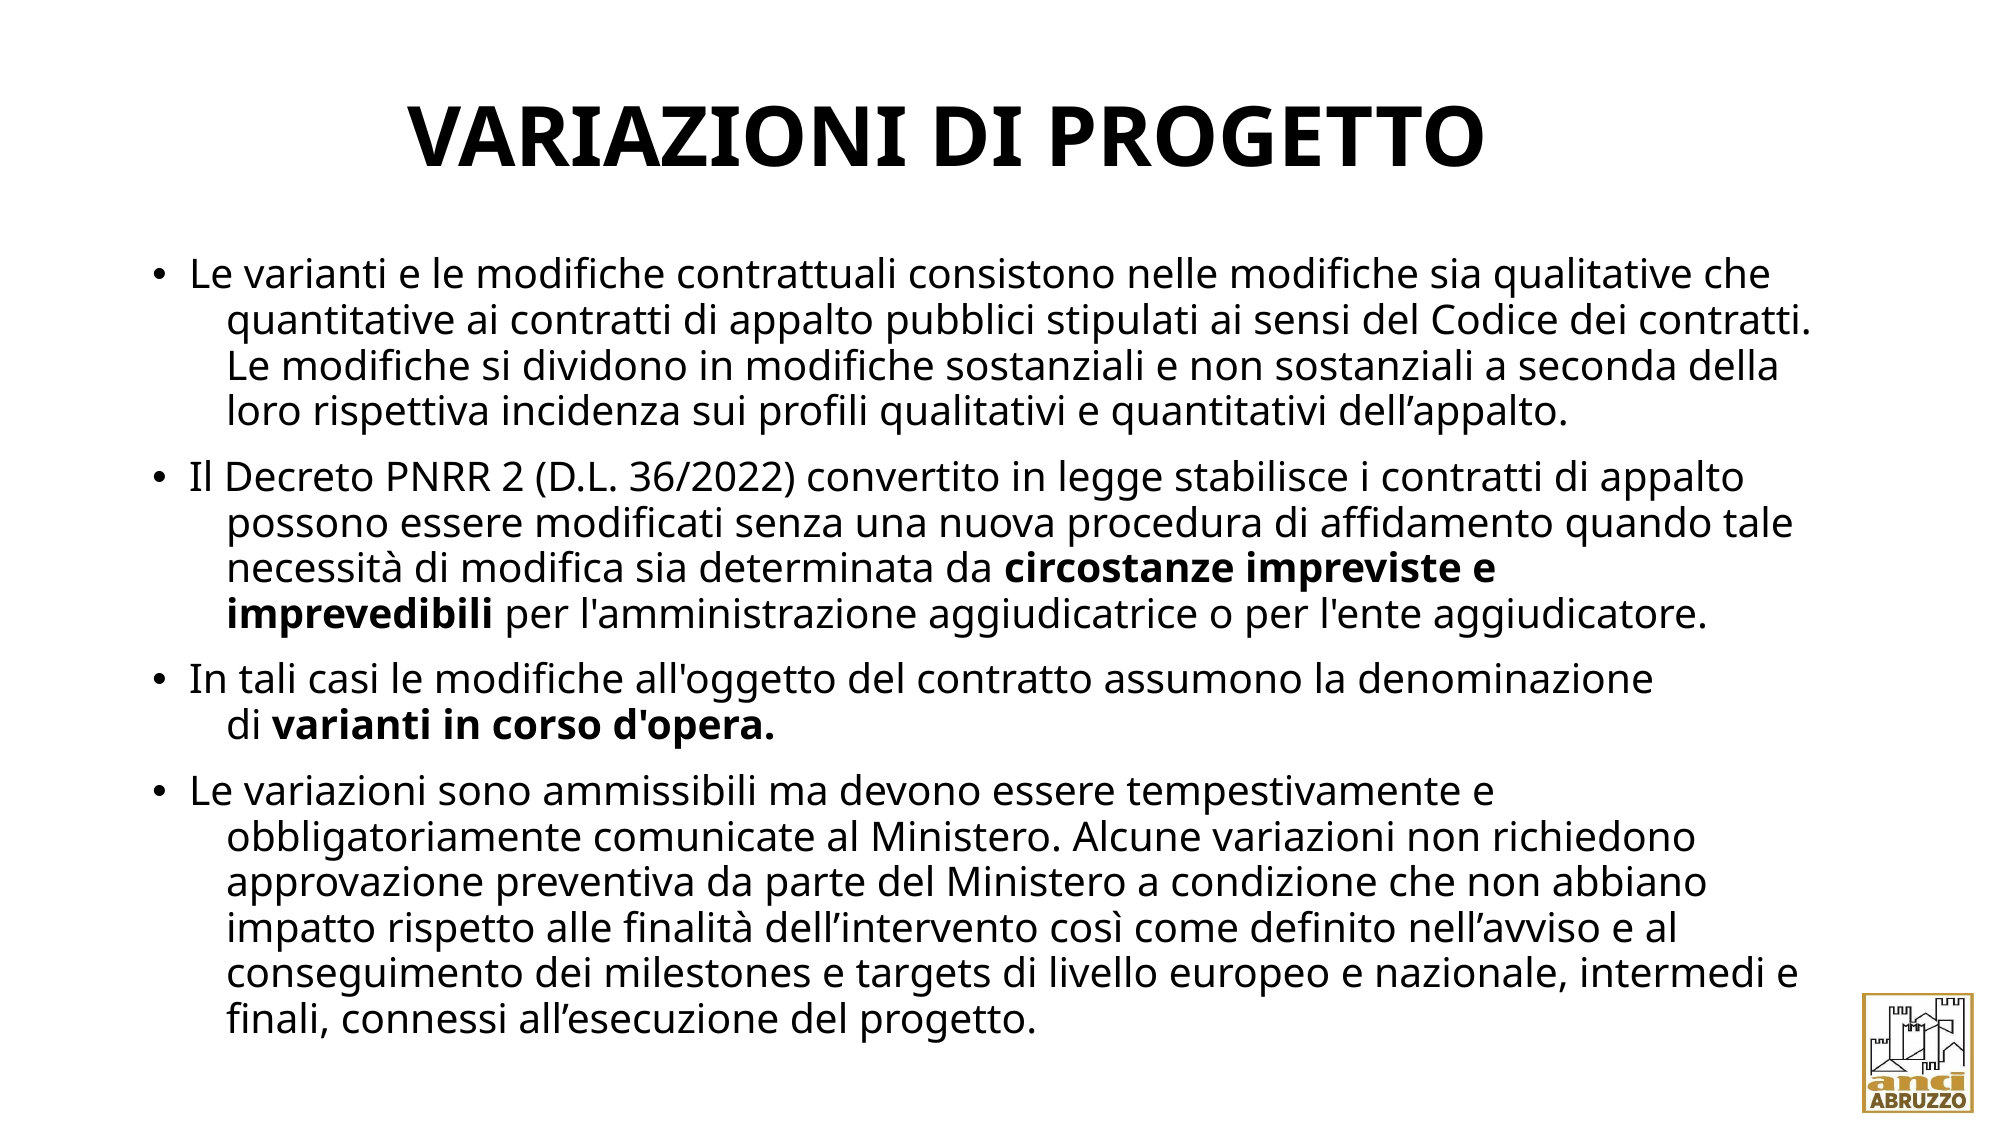

# VARIAZIONI DI PROGETTO
Le varianti e le modifiche contrattuali consistono nelle modifiche sia qualitative che quantitative ai contratti di appalto pubblici stipulati ai sensi del Codice dei contratti. Le modifiche si dividono in modifiche sostanziali e non sostanziali a seconda della loro rispettiva incidenza sui profili qualitativi e quantitativi dell’appalto.
Il Decreto PNRR 2 (D.L. 36/2022) convertito in legge stabilisce i contratti di appalto possono essere modificati senza una nuova procedura di affidamento quando tale necessità di modifica sia determinata da circostanze impreviste e imprevedibili per l'amministrazione aggiudicatrice o per l'ente aggiudicatore.
In tali casi le modifiche all'oggetto del contratto assumono la denominazione di varianti in corso d'opera.
Le variazioni sono ammissibili ma devono essere tempestivamente e obbligatoriamente comunicate al Ministero. Alcune variazioni non richiedono approvazione preventiva da parte del Ministero a condizione che non abbiano impatto rispetto alle finalità dell’intervento così come definito nell’avviso e al conseguimento dei milestones e targets di livello europeo e nazionale, intermedi e finali, connessi all’esecuzione del progetto.